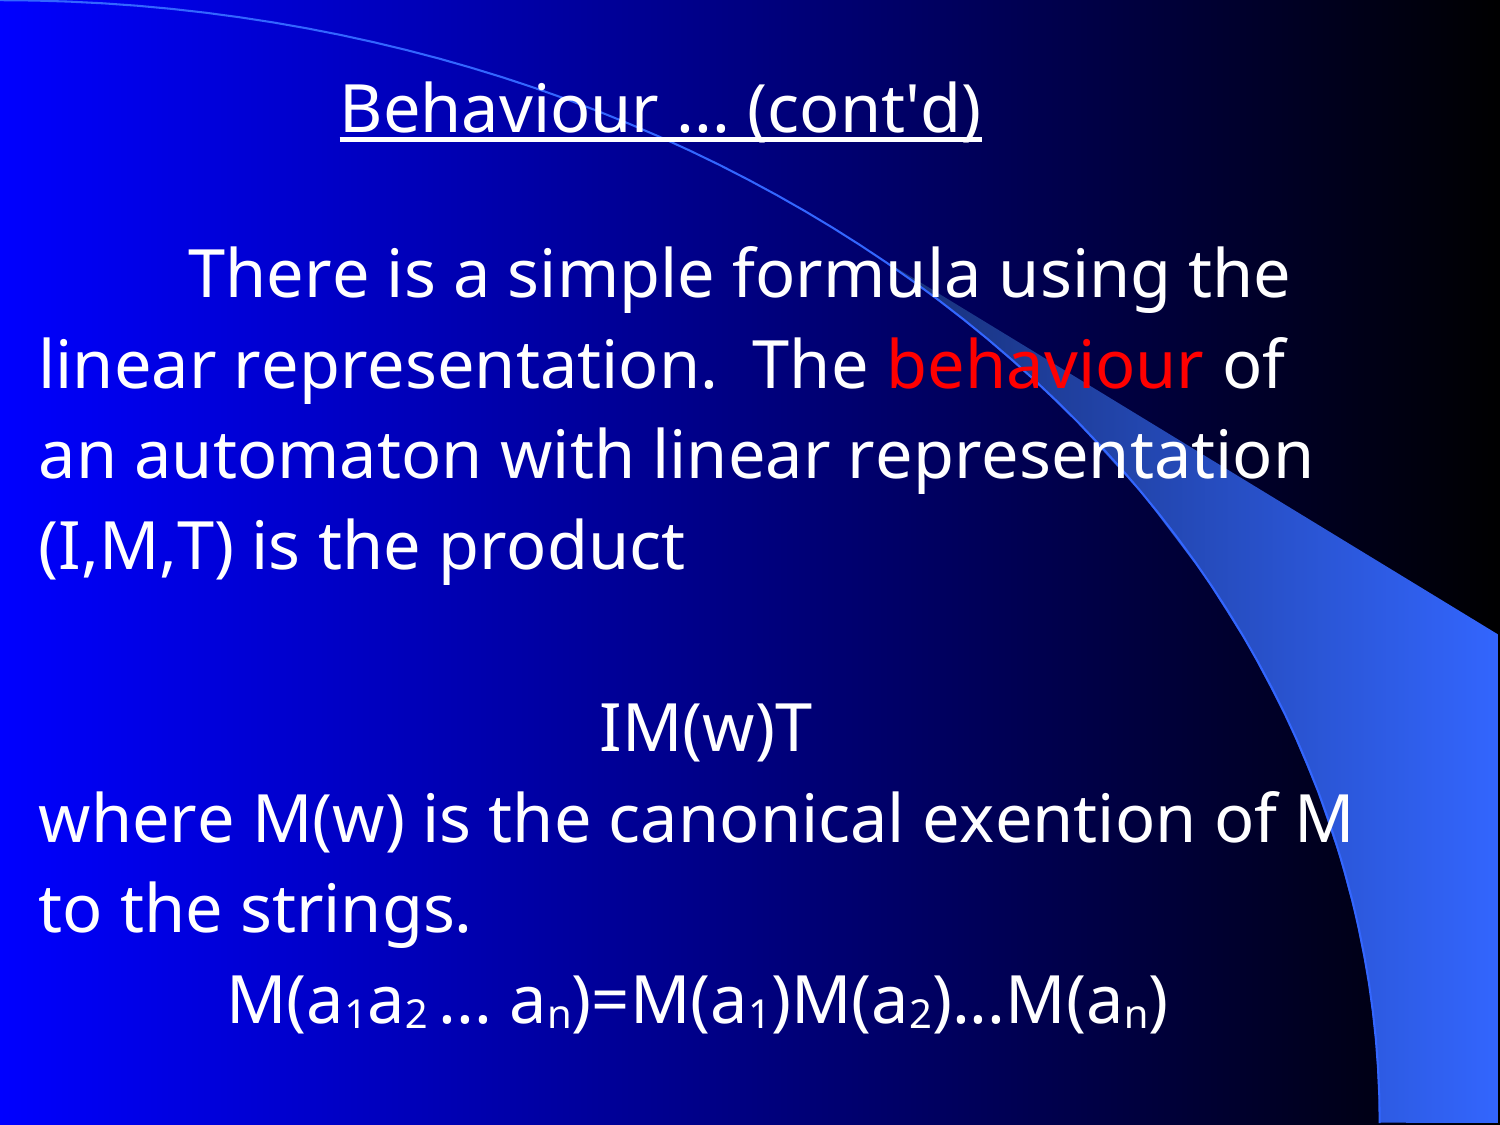

Behaviour ... (cont'd)
	There is a simple formula using the
linear representation. The behaviour of
an automaton with linear representation
(I,M,T) is the product
 IM(w)T
where M(w) is the canonical exention of M
to the strings.
M(a1a2 ... an)=M(a1)M(a2)...M(an)